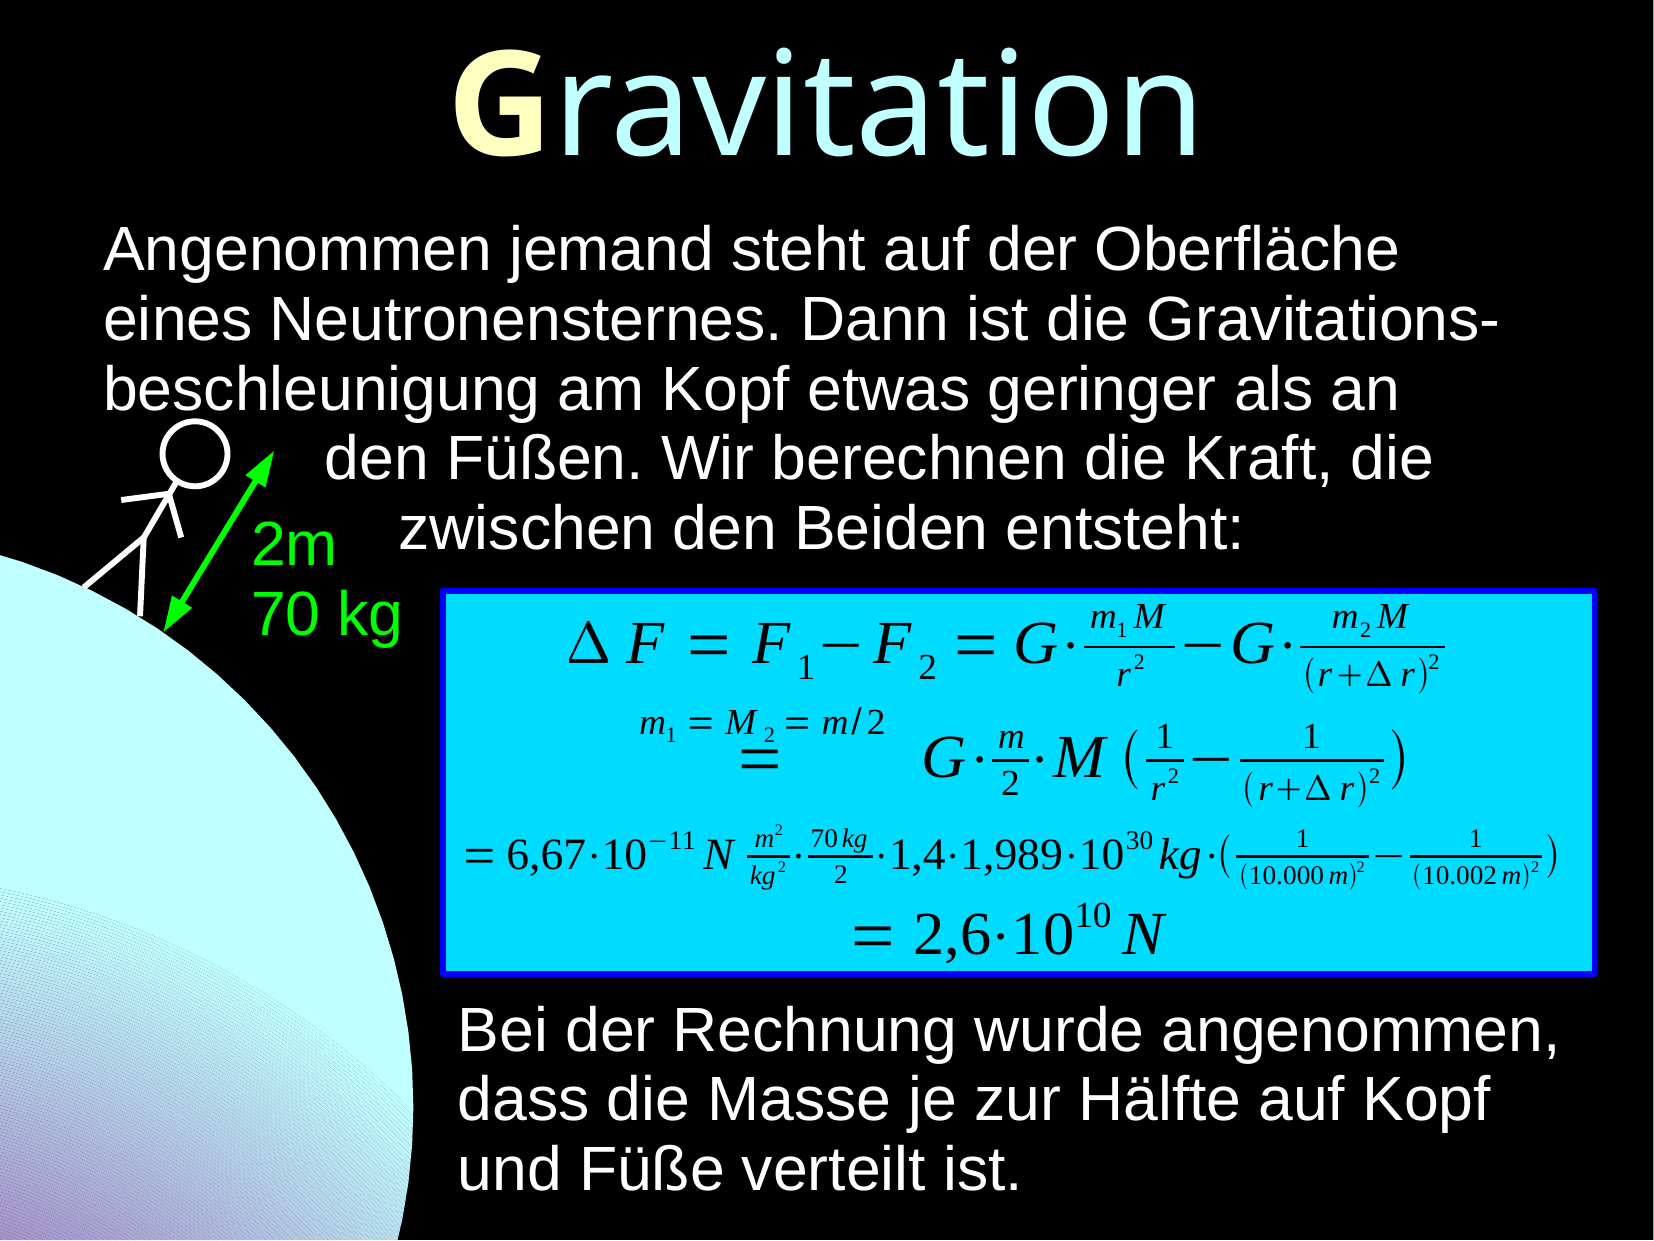

# Gravitation
Angenommen jemand steht auf der Oberfläche eines Neutronensternes. Dann ist die Gravitations-beschleunigung am Kopf etwas geringer als an 					den Füßen. Wir berechnen die Kraft, die 					zwischen den Beiden entsteht:
2m
70 kg
Bei der Rechnung wurde angenommen, dass die Masse je zur Hälfte auf Kopf und Füße verteilt ist.